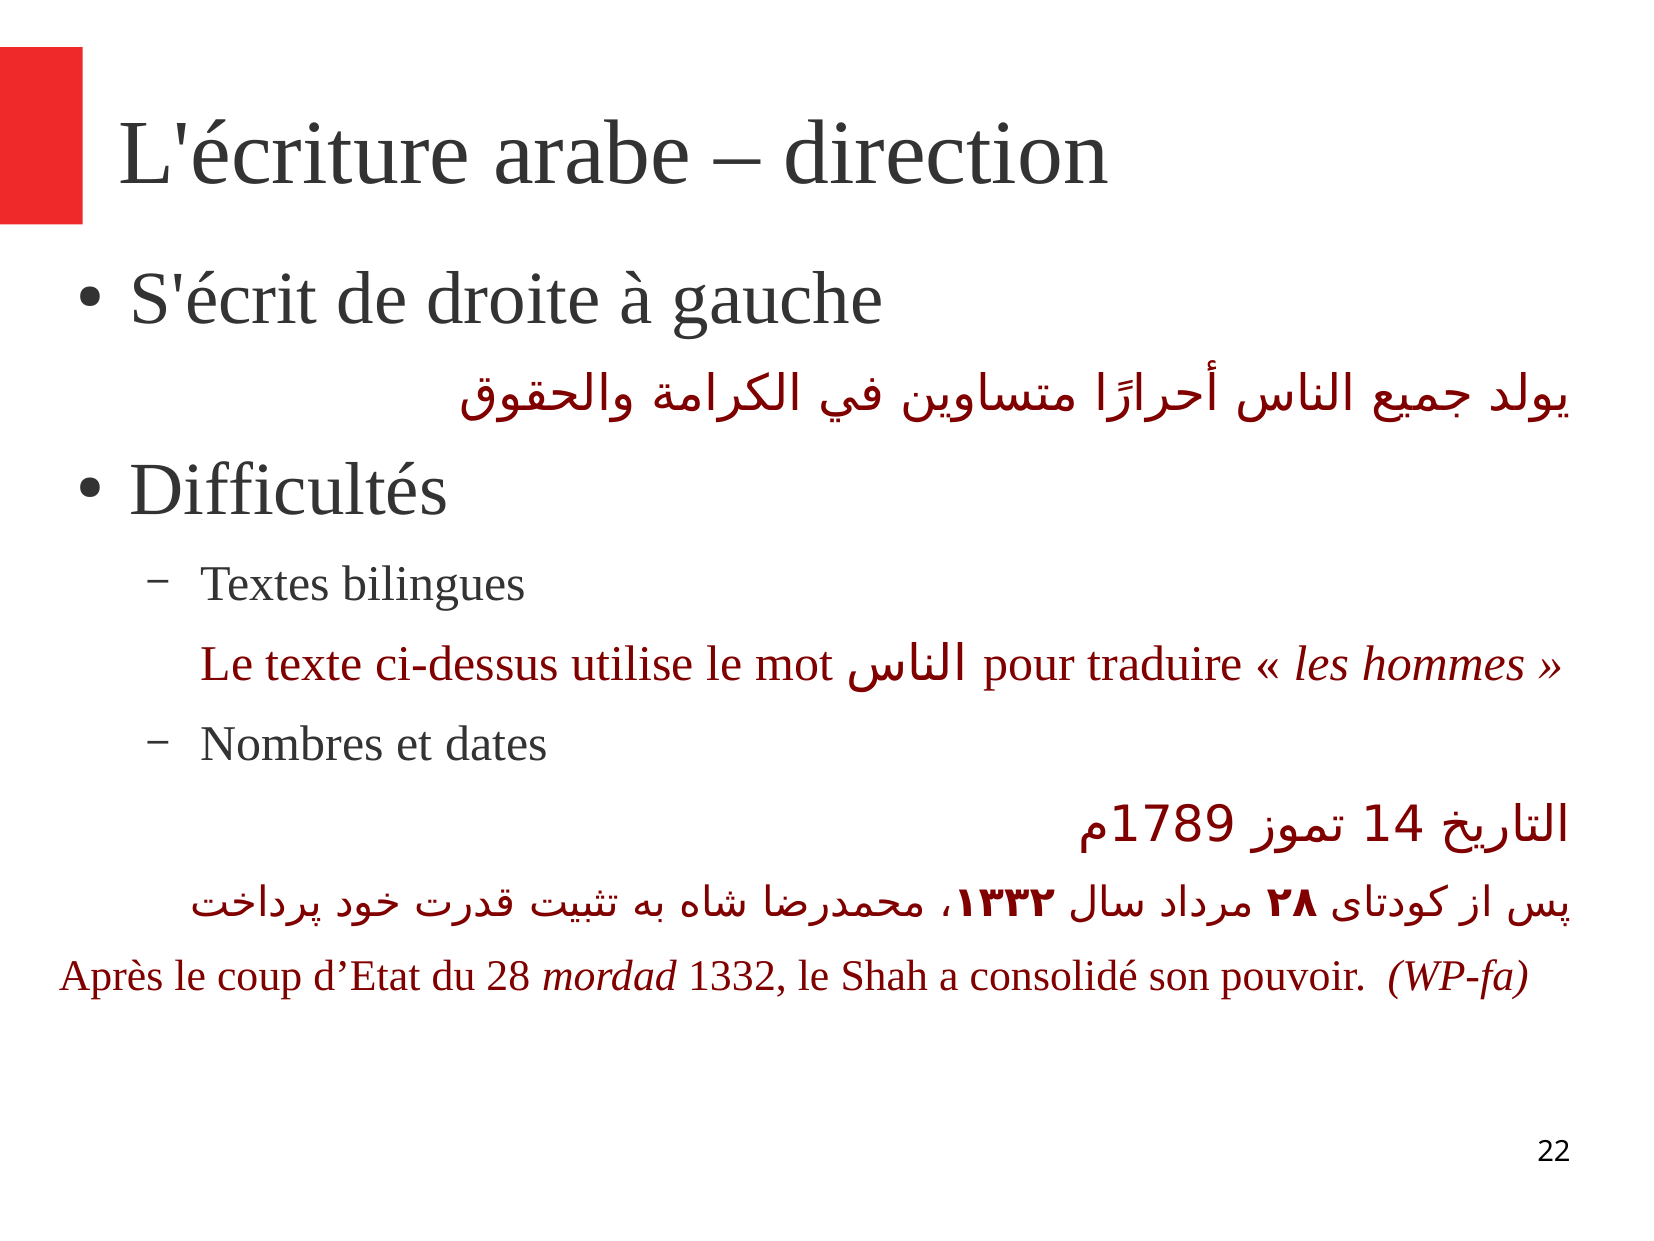

# L'écriture arabe – direction
S'écrit de droite à gauche
يولد جميع الناس أحرارًا متساوين في الكرامة والحقوق
Difficultés
Textes bilingues
Le texte ci-dessus utilise le mot الناس pour traduire « les hommes »
Nombres et dates
التاريخ 14 تموز 1789م
پس از کودتای ۲۸ مرداد سال ۱۳۳۲، محمدرضا شاه به تثبیت قدرت خود پرداخت
Après le coup d’Etat du 28 mordad 1332, le Shah a consolidé son pouvoir.	(WP-fa)
22